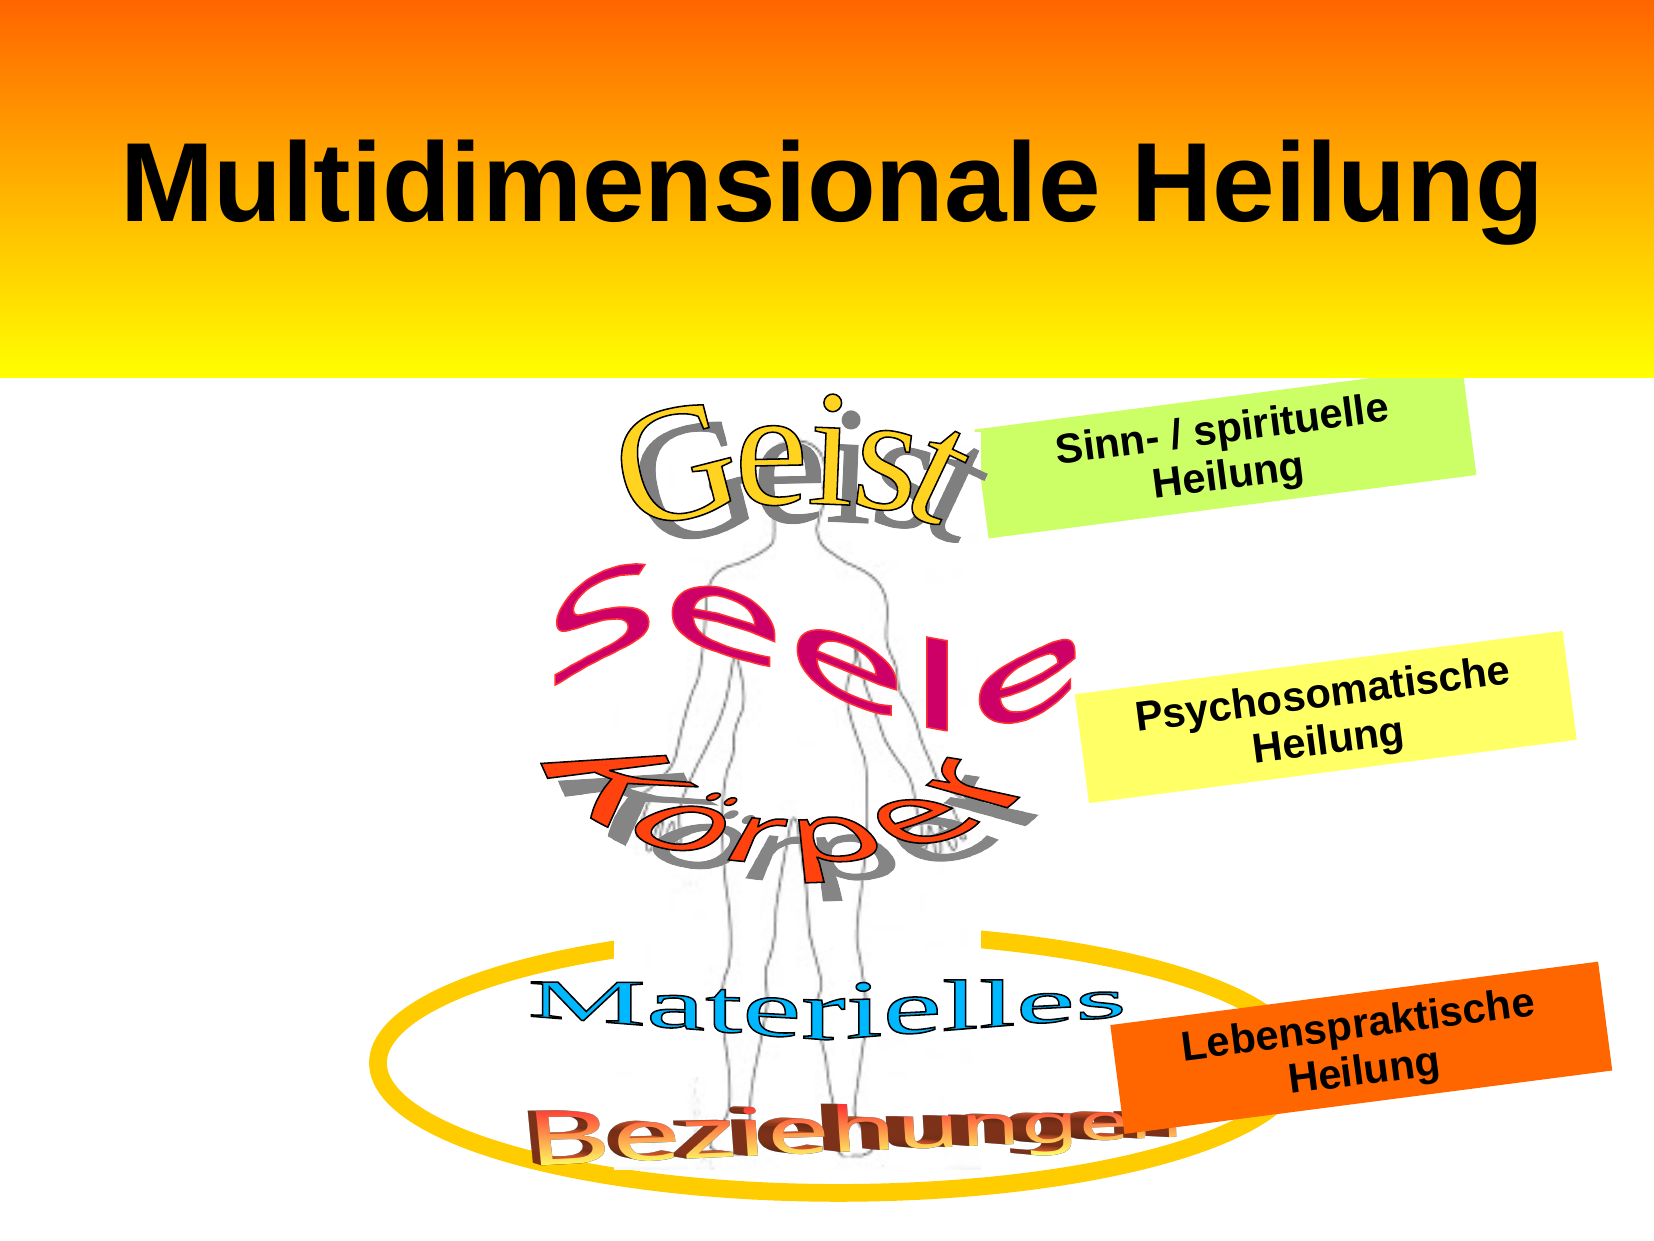

Multidimensionale Heilung
# Trauma & Heilung
Sinn- / spirituelle
Heilung
Geist
Seele
Körper
Psychosomatische Heilung
Materielles
Lebenspraktische Heilung
Beziehungen